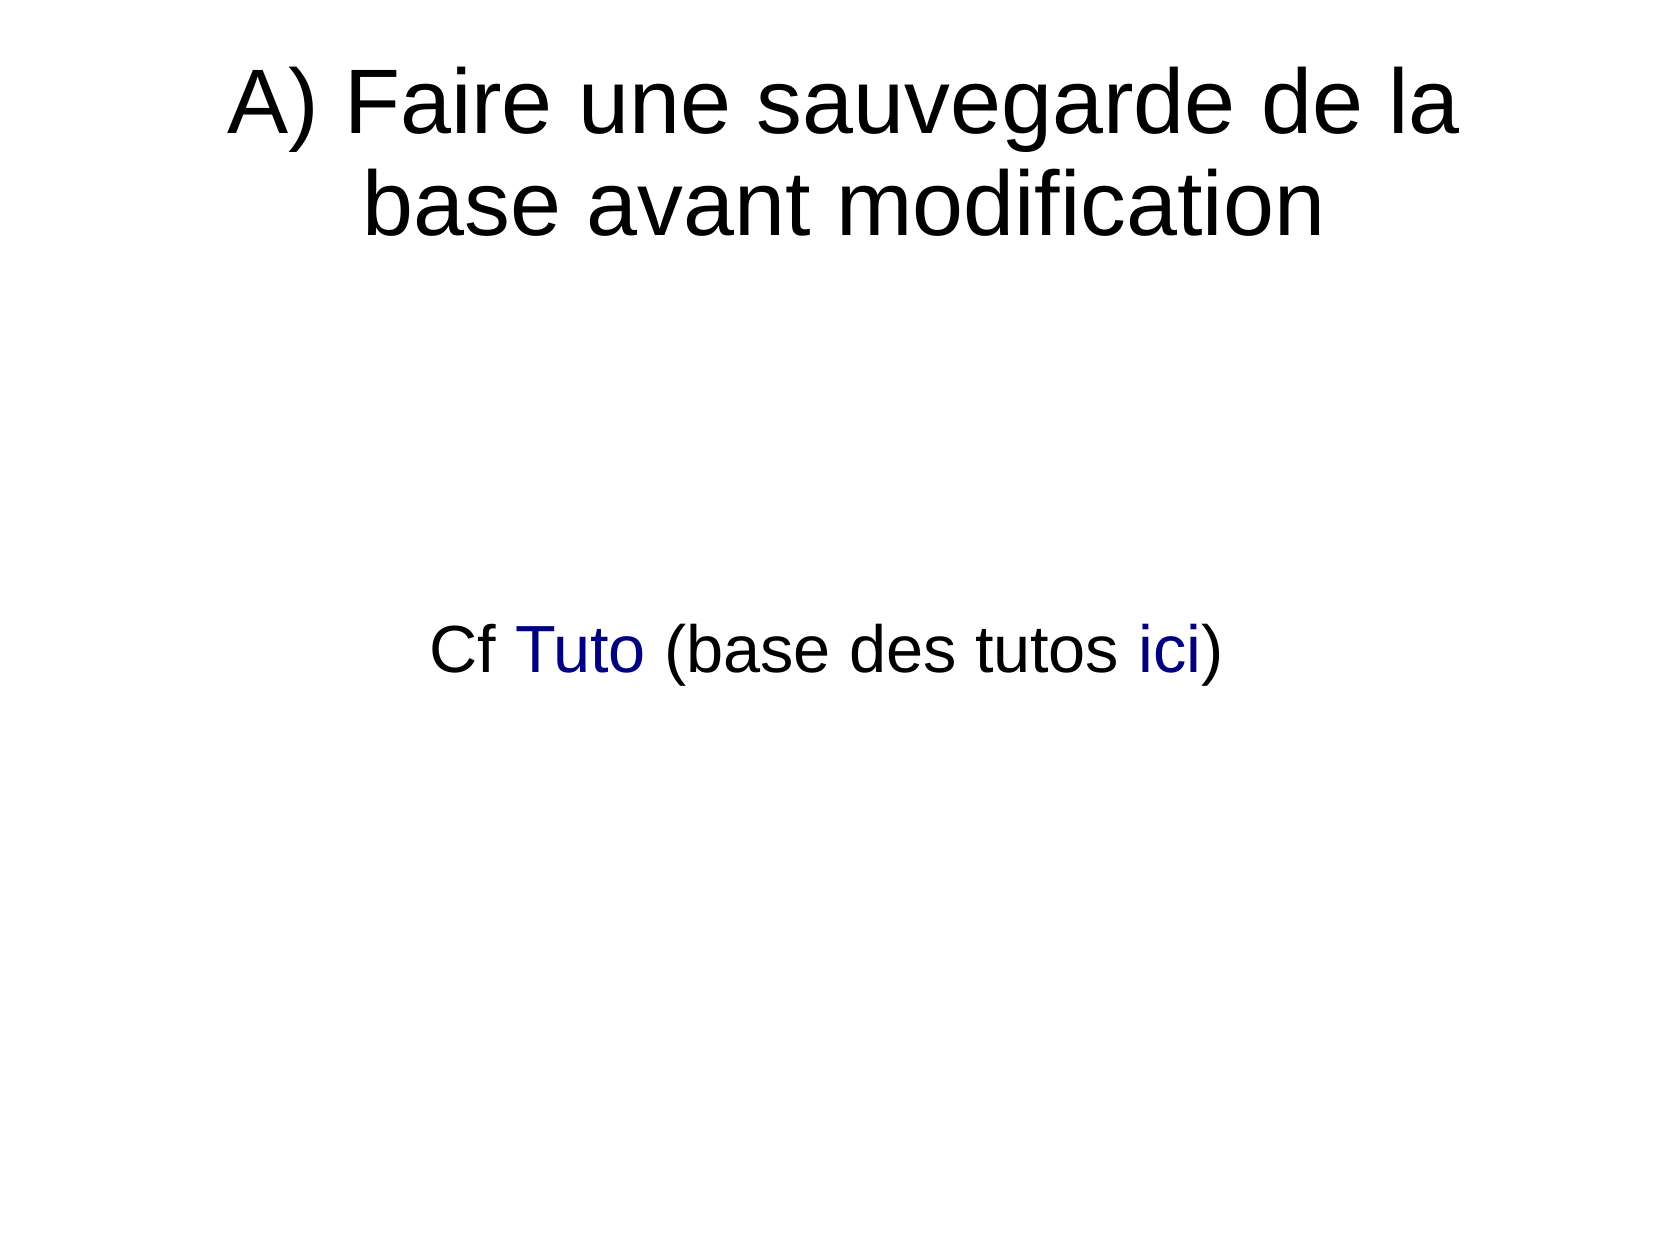

# A) Faire une sauvegarde de la base avant modification
Cf Tuto (base des tutos ici)